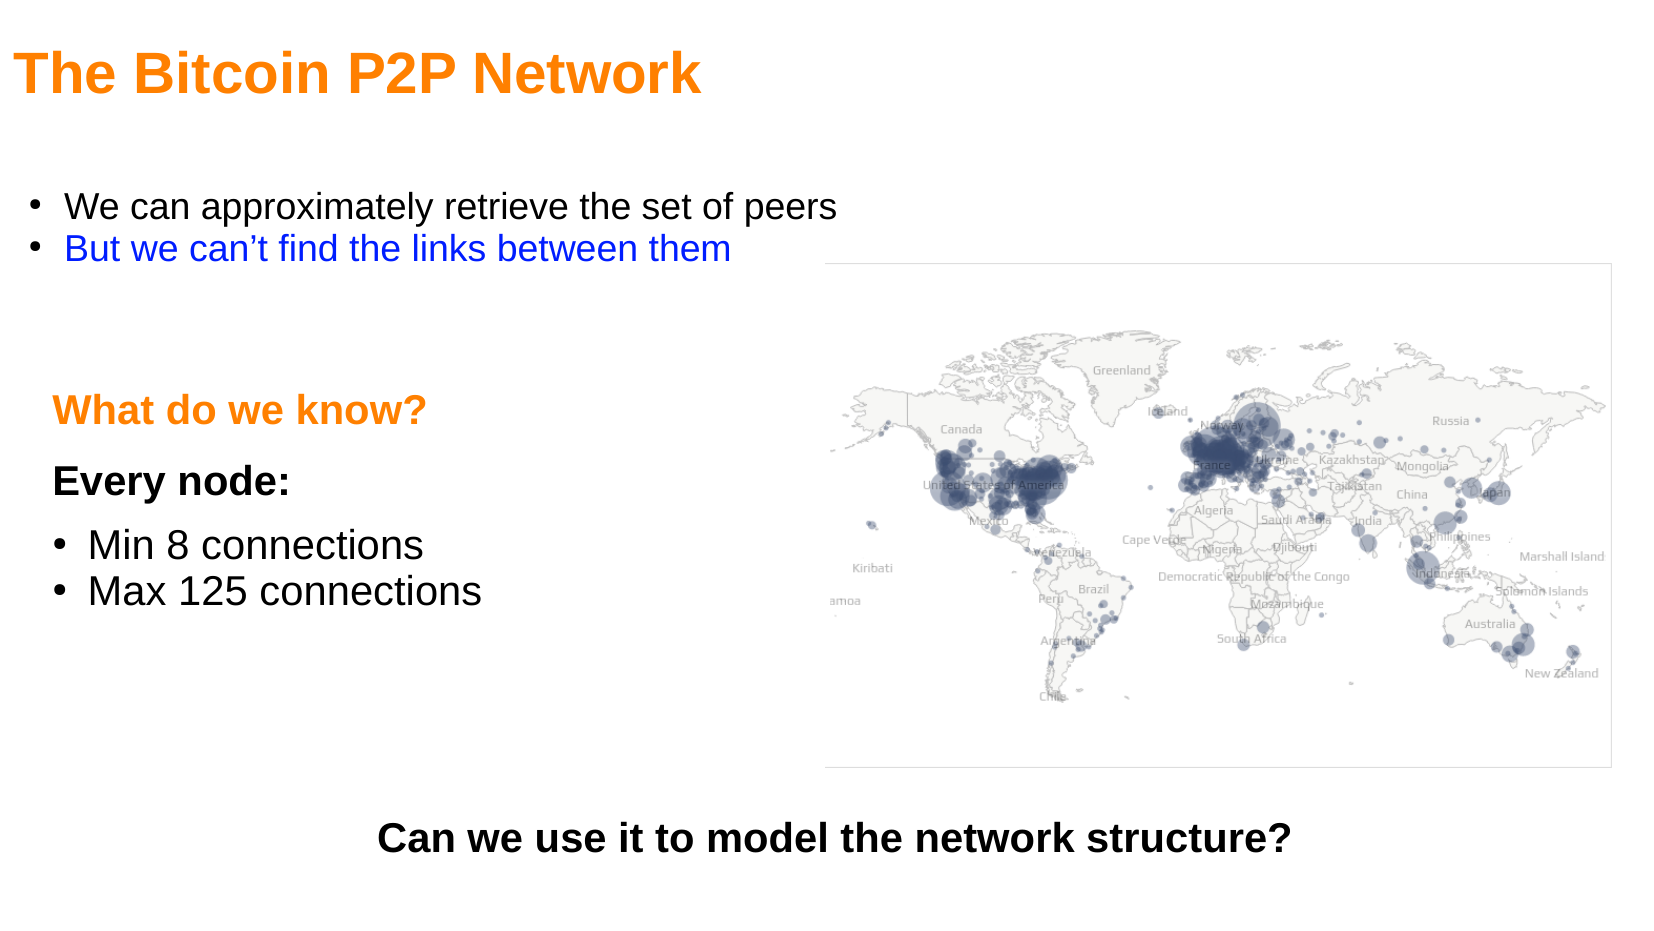

# The Bitcoin P2P Network
We can approximately retrieve the set of peers
But we can’t find the links between them
What do we know?
Every node:
Min 8 connections
Max 125 connections
Can we use it to model the network structure?